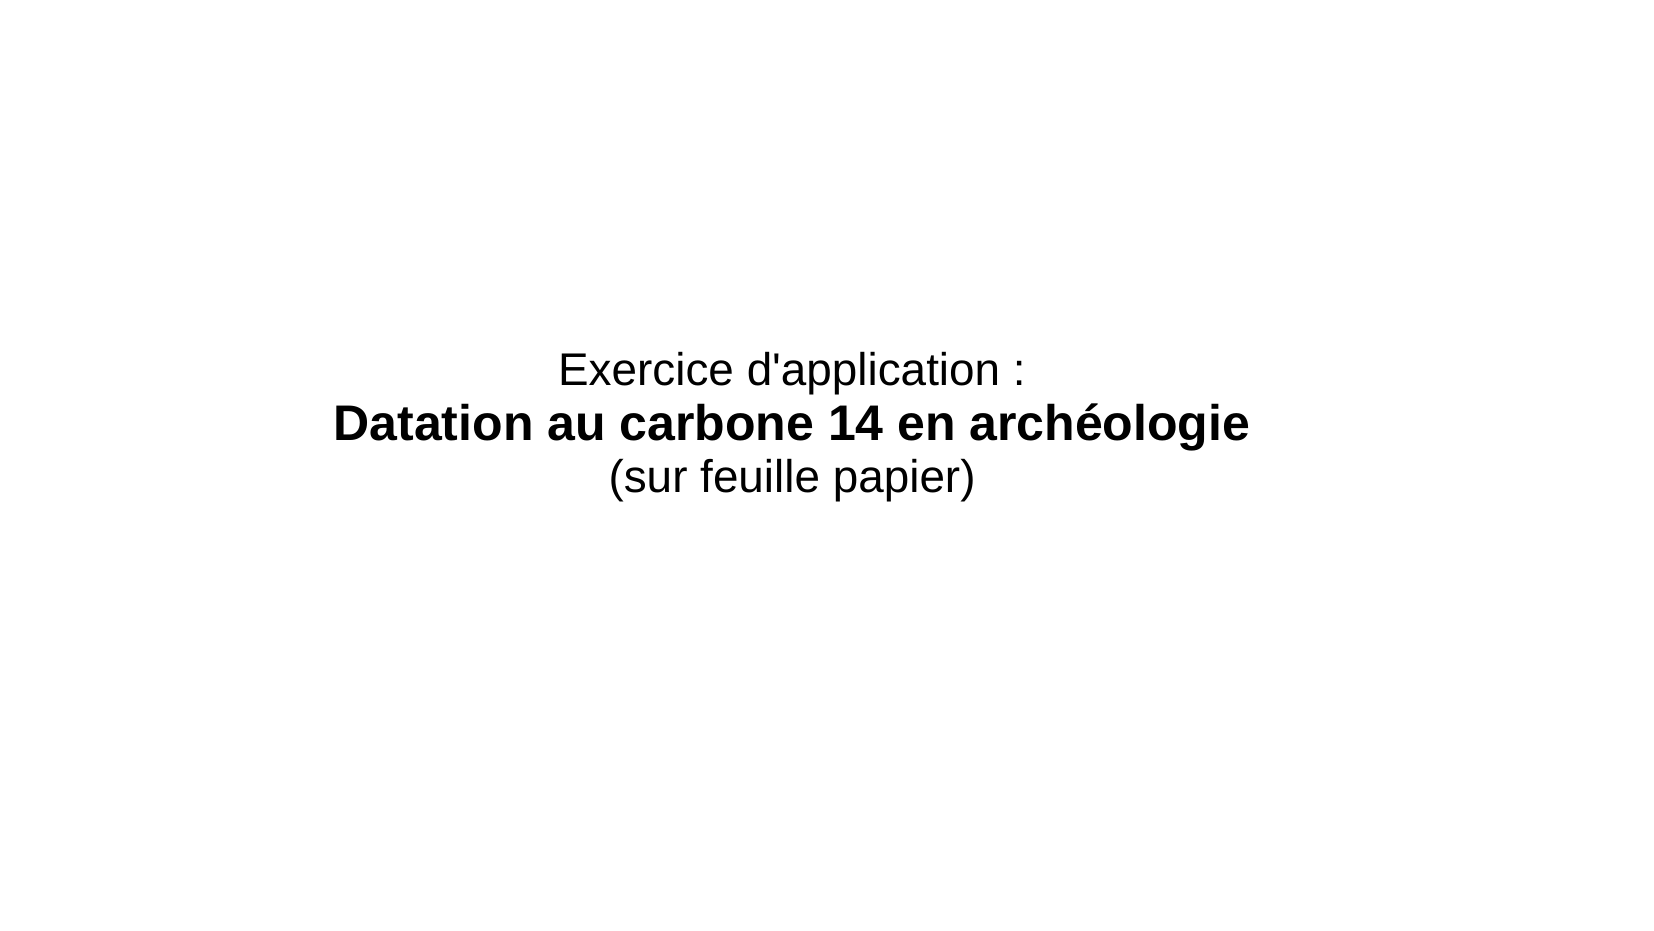

Exercice d'application :
Datation au carbone 14 en archéologie
(sur feuille papier)